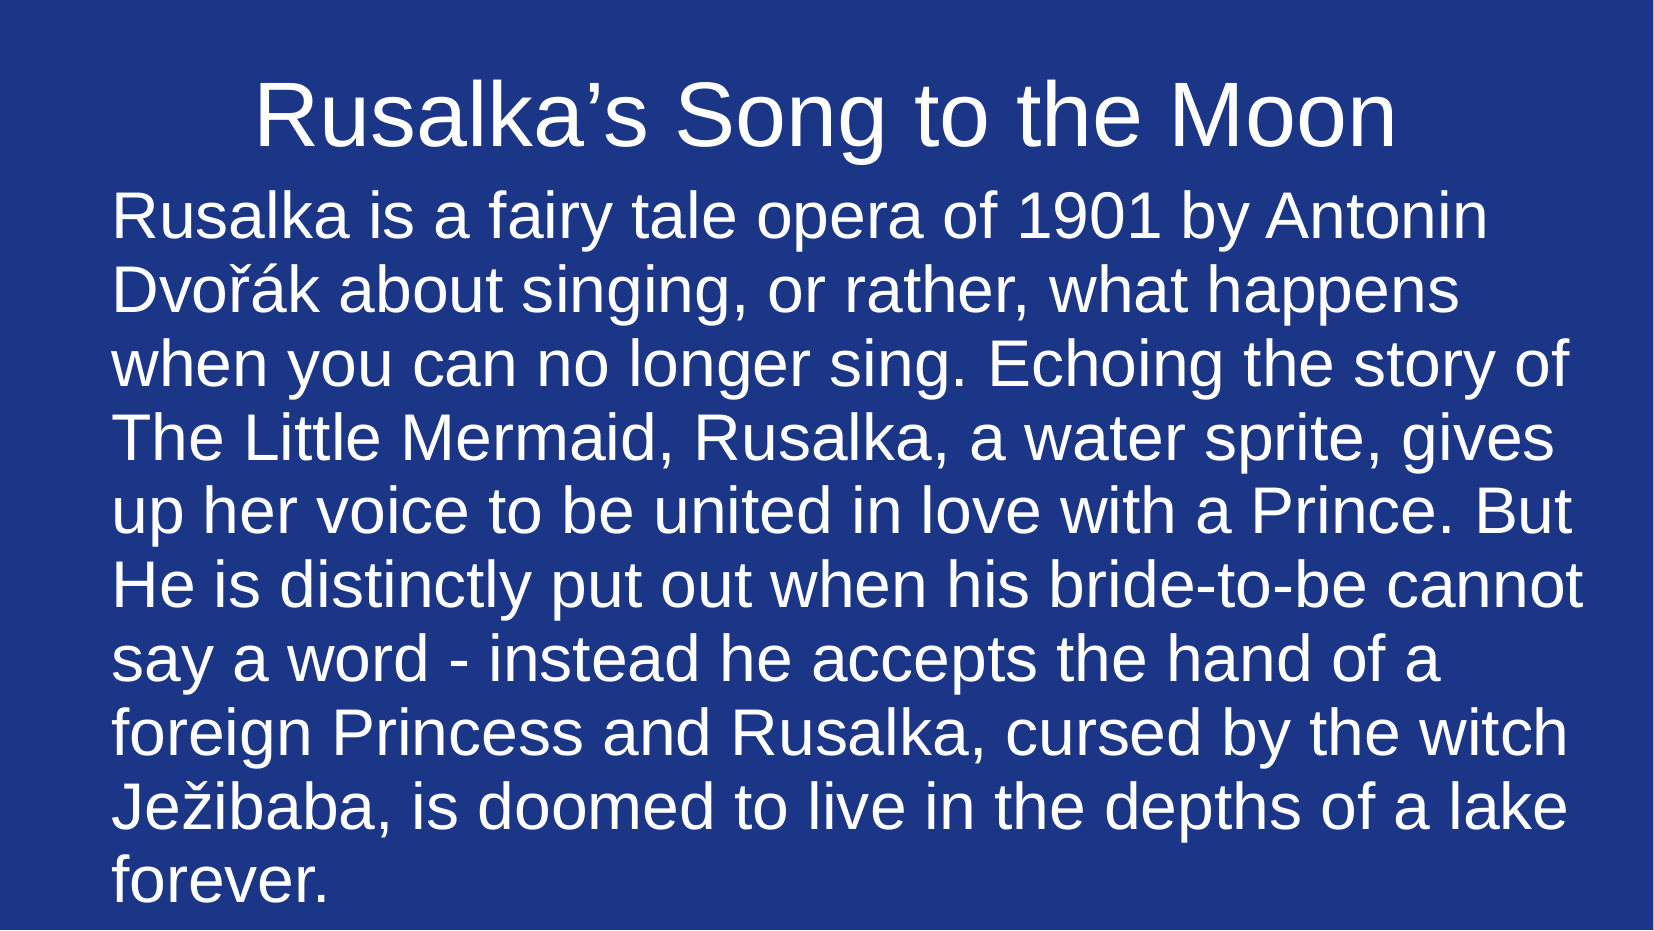

# Rusalka’s Song to the Moon
Rusalka is a fairy tale opera of 1901 by Antonin Dvořák about singing, or rather, what happens when you can no longer sing. Echoing the story of The Little Mermaid, Rusalka, a water sprite, gives up her voice to be united in love with a Prince. But He is distinctly put out when his bride-to-be cannot say a word - instead he accepts the hand of a foreign Princess and Rusalka, cursed by the witch Ježibaba, is doomed to live in the depths of a lake forever.